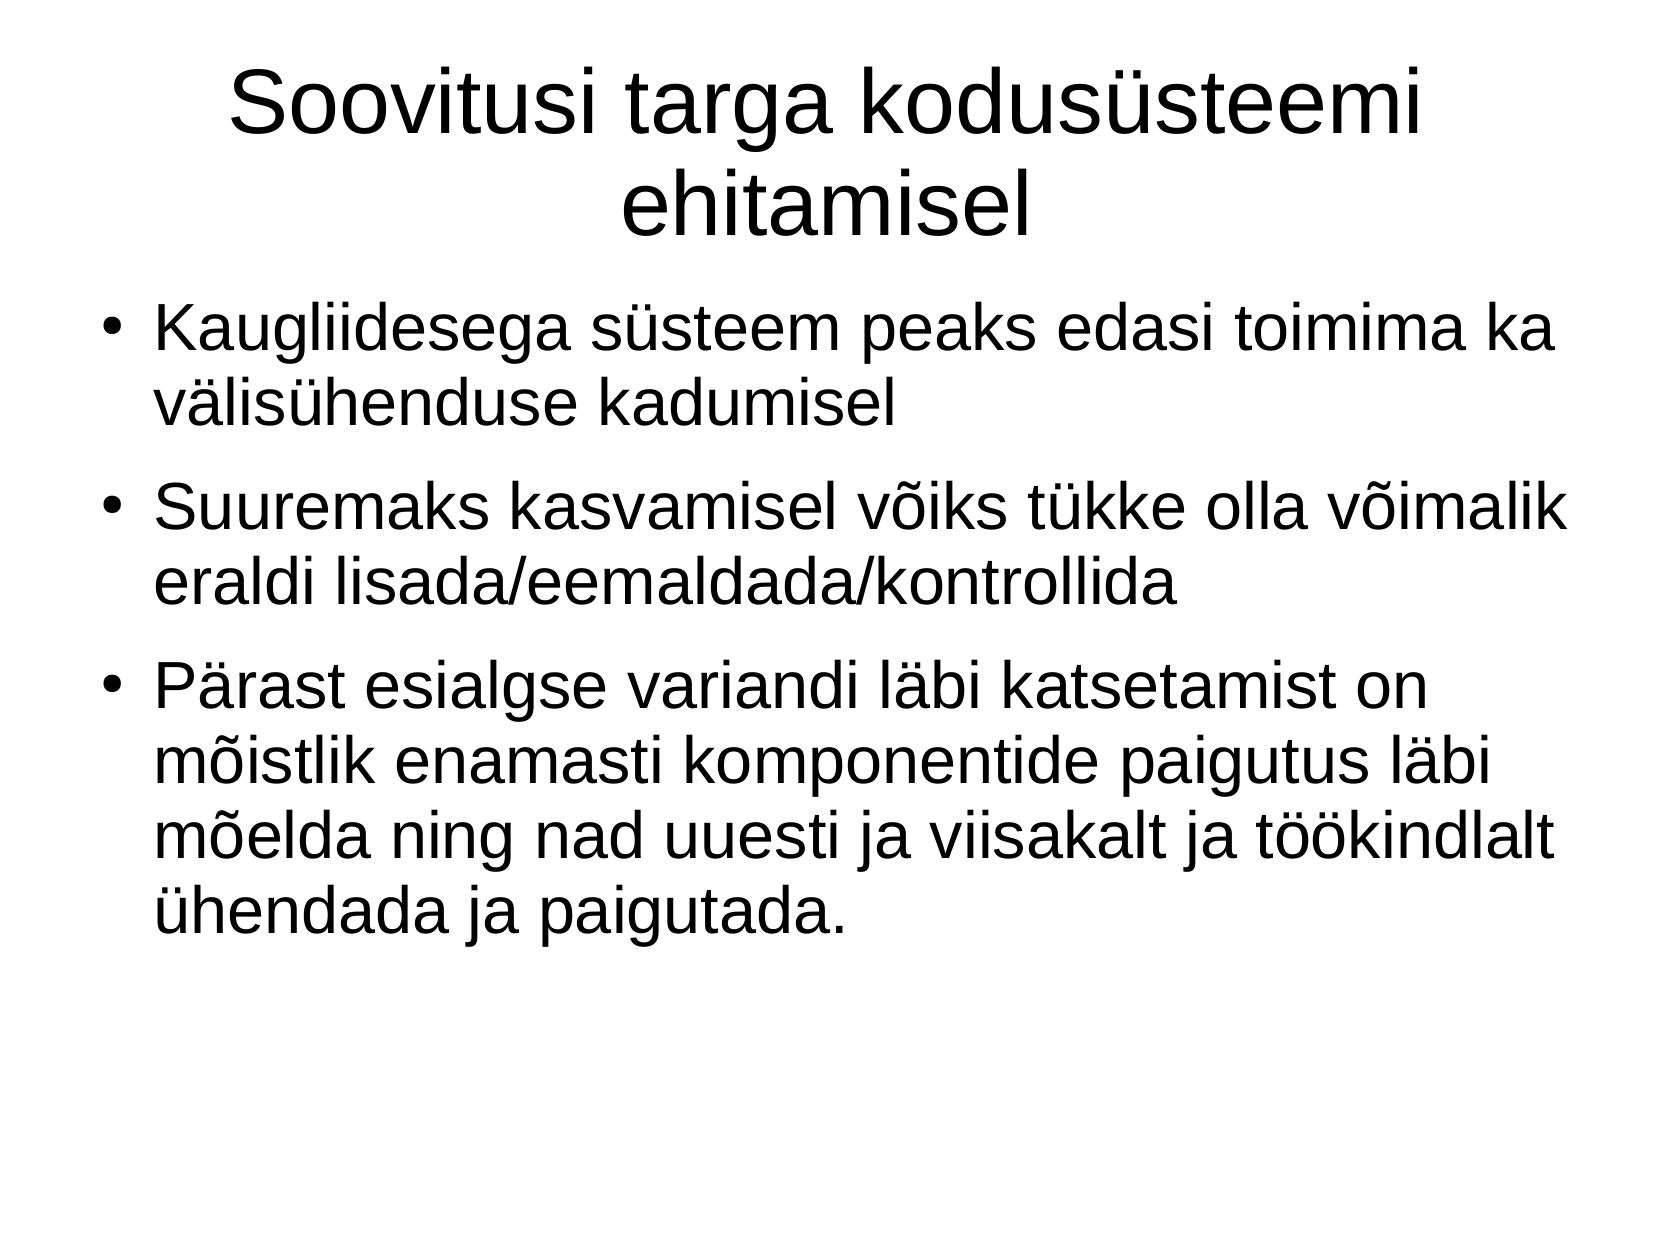

# Soovitusi targa kodusüsteemi ehitamisel
Kaugliidesega süsteem peaks edasi toimima ka välisühenduse kadumisel
Suuremaks kasvamisel võiks tükke olla võimalik eraldi lisada/eemaldada/kontrollida
Pärast esialgse variandi läbi katsetamist on mõistlik enamasti komponentide paigutus läbi mõelda ning nad uuesti ja viisakalt ja töökindlalt ühendada ja paigutada.